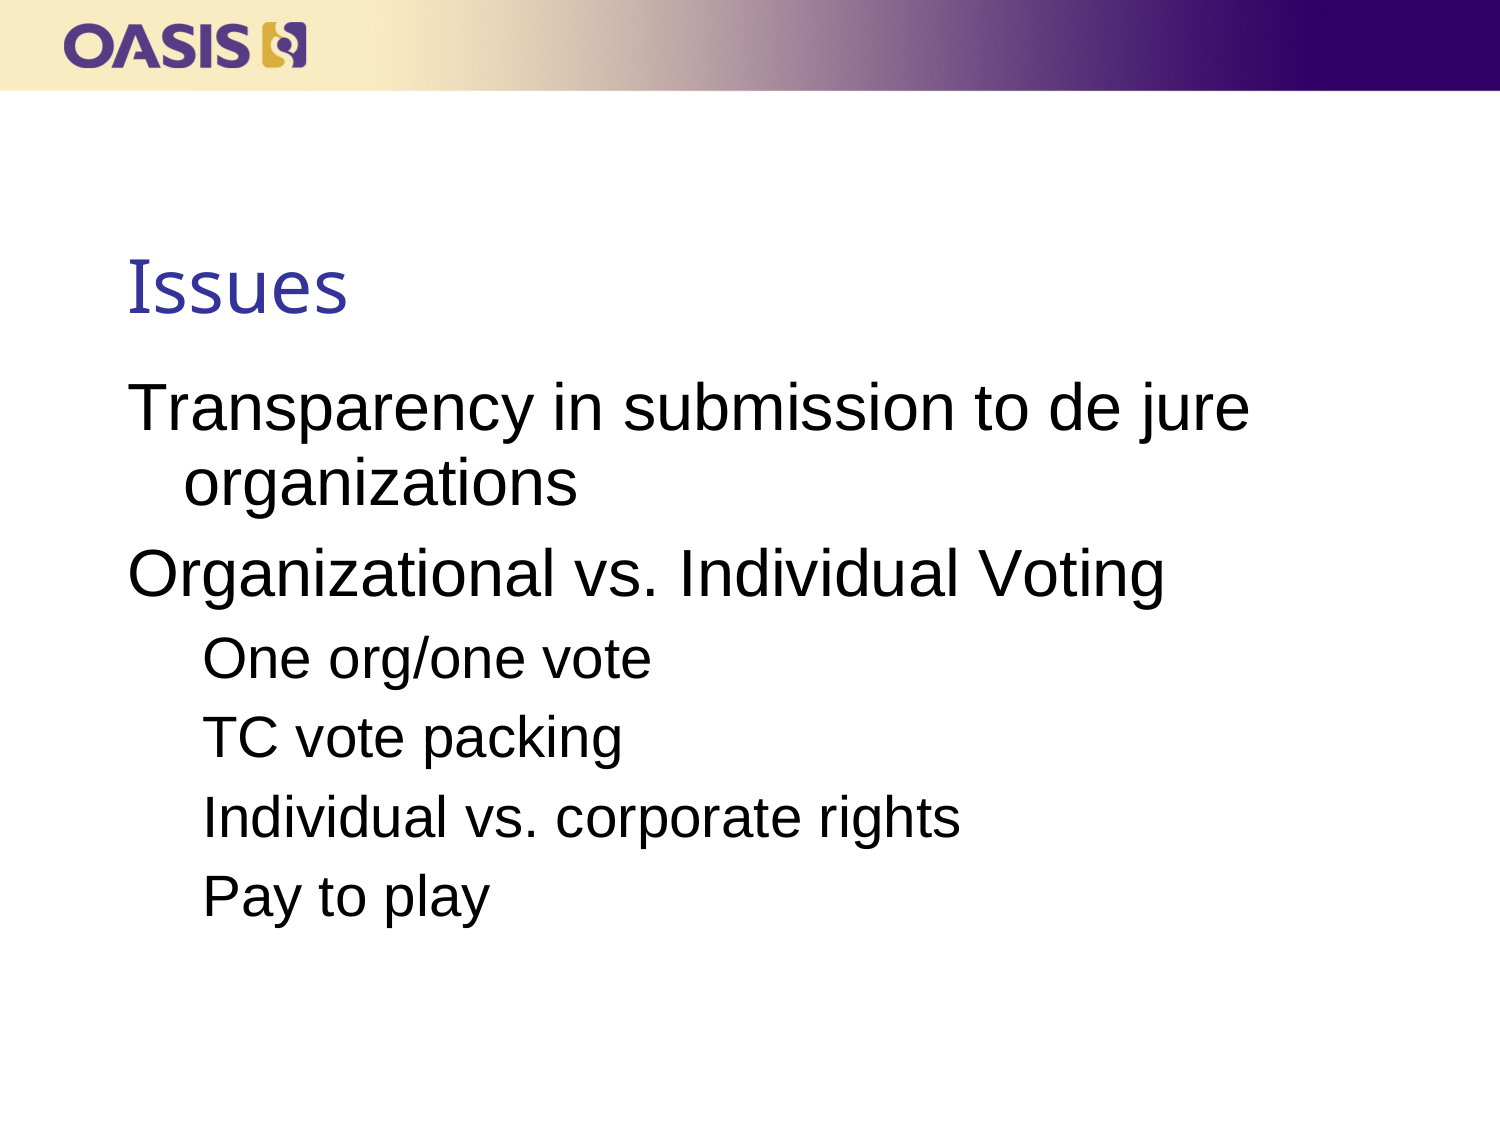

# Issues
Transparency in submission to de jure organizations
Organizational vs. Individual Voting
One org/one vote
TC vote packing
Individual vs. corporate rights
Pay to play